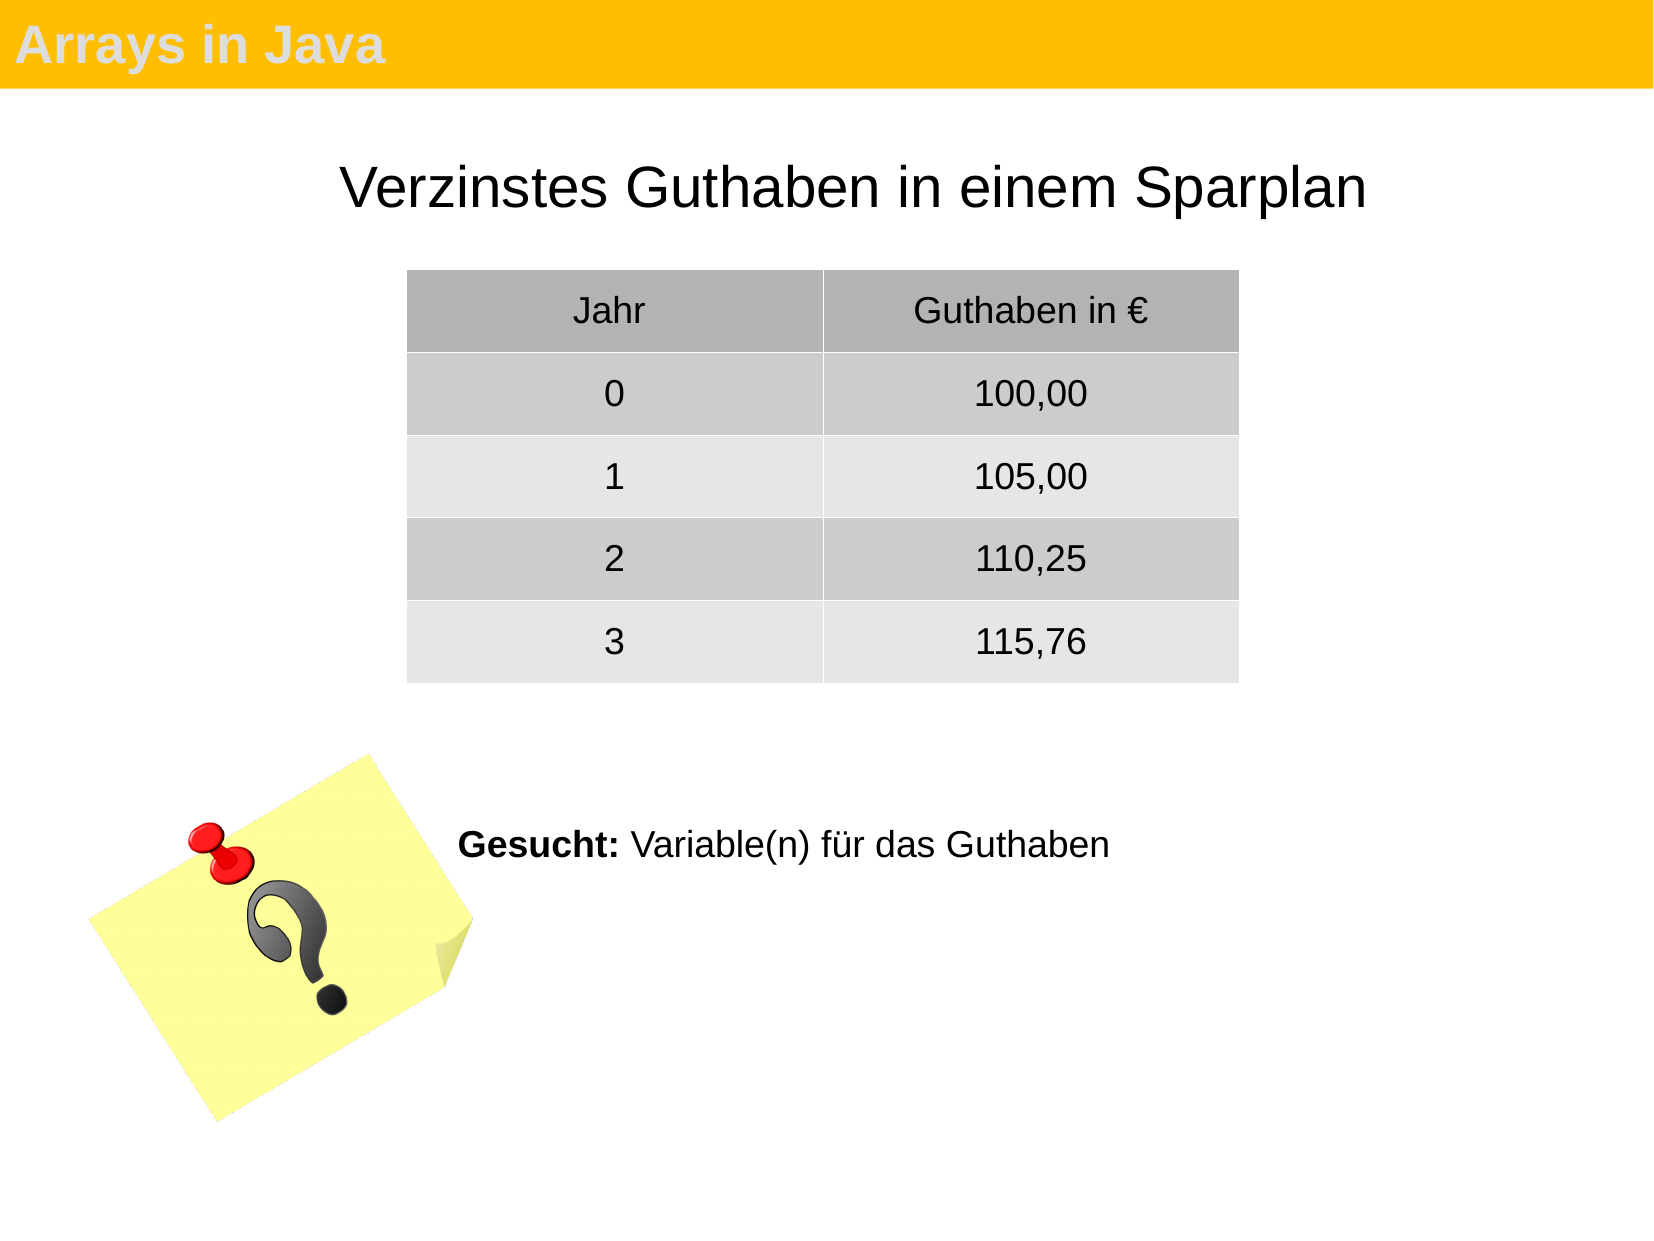

Arrays in Java
Verzinstes Guthaben in einem Sparplan
| Jahr | Guthaben in € |
| --- | --- |
| 0 | 100,00 |
| 1 | 105,00 |
| 2 | 110,25 |
| 3 | 115,76 |
Gesucht: Variable(n) für das Guthaben